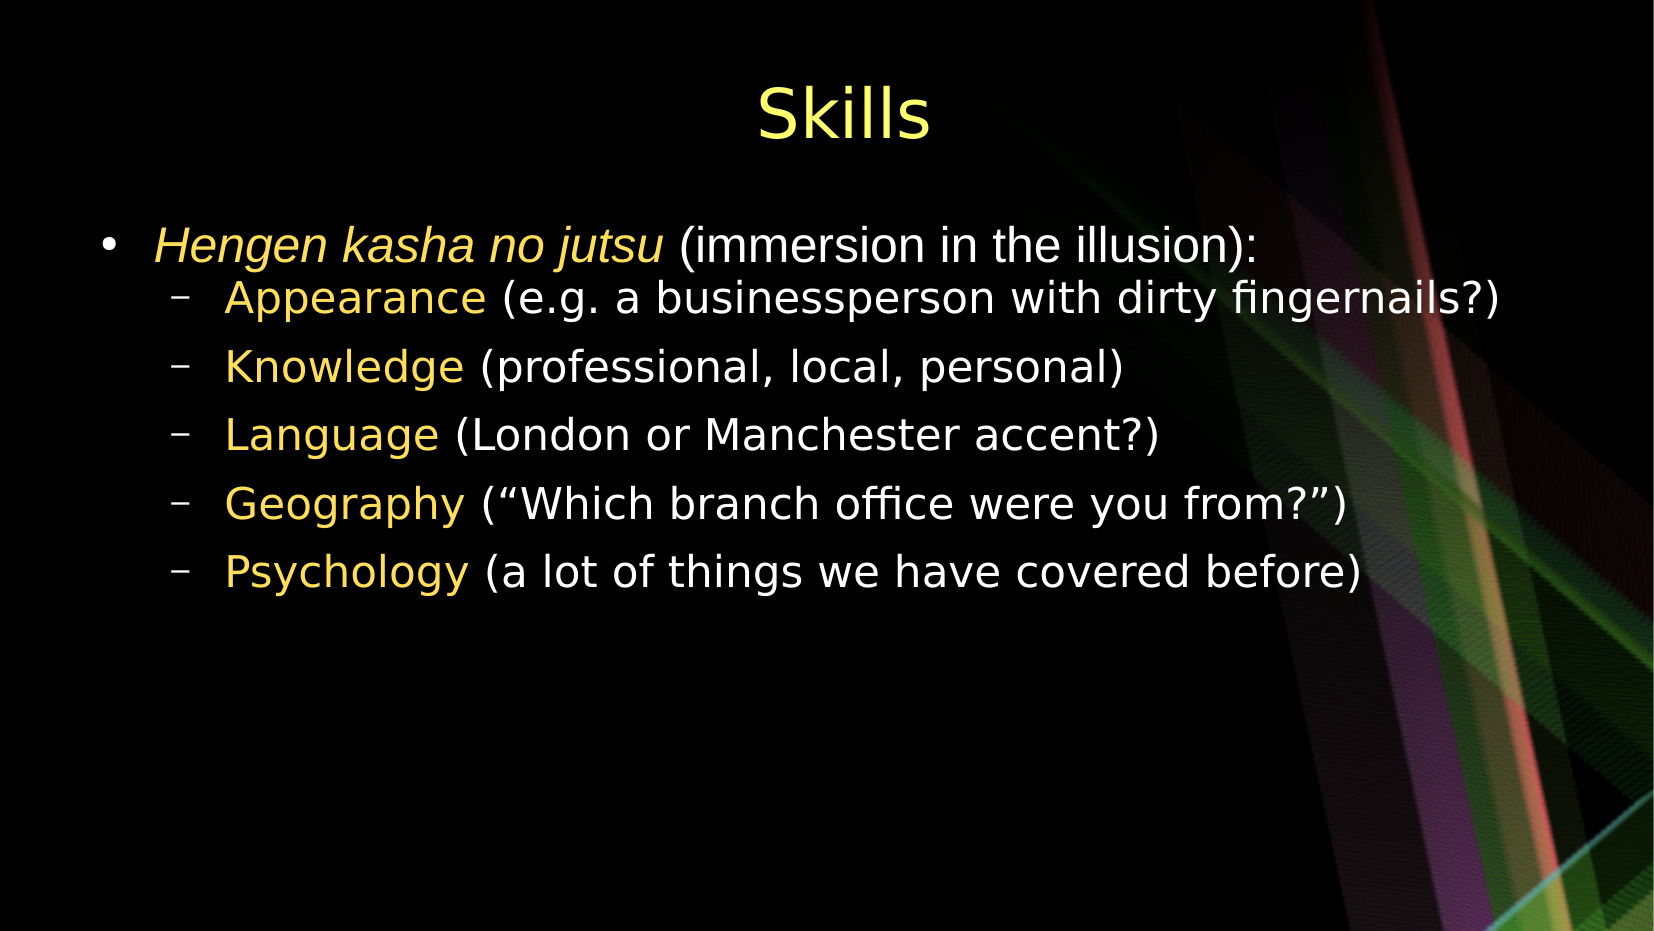

# Skills
Hengen kasha no jutsu (immersion in the illusion):
Appearance (e.g. a businessperson with dirty fingernails?)
Knowledge (professional, local, personal)
Language (London or Manchester accent?)
Geography (“Which branch office were you from?”)
Psychology (a lot of things we have covered before)